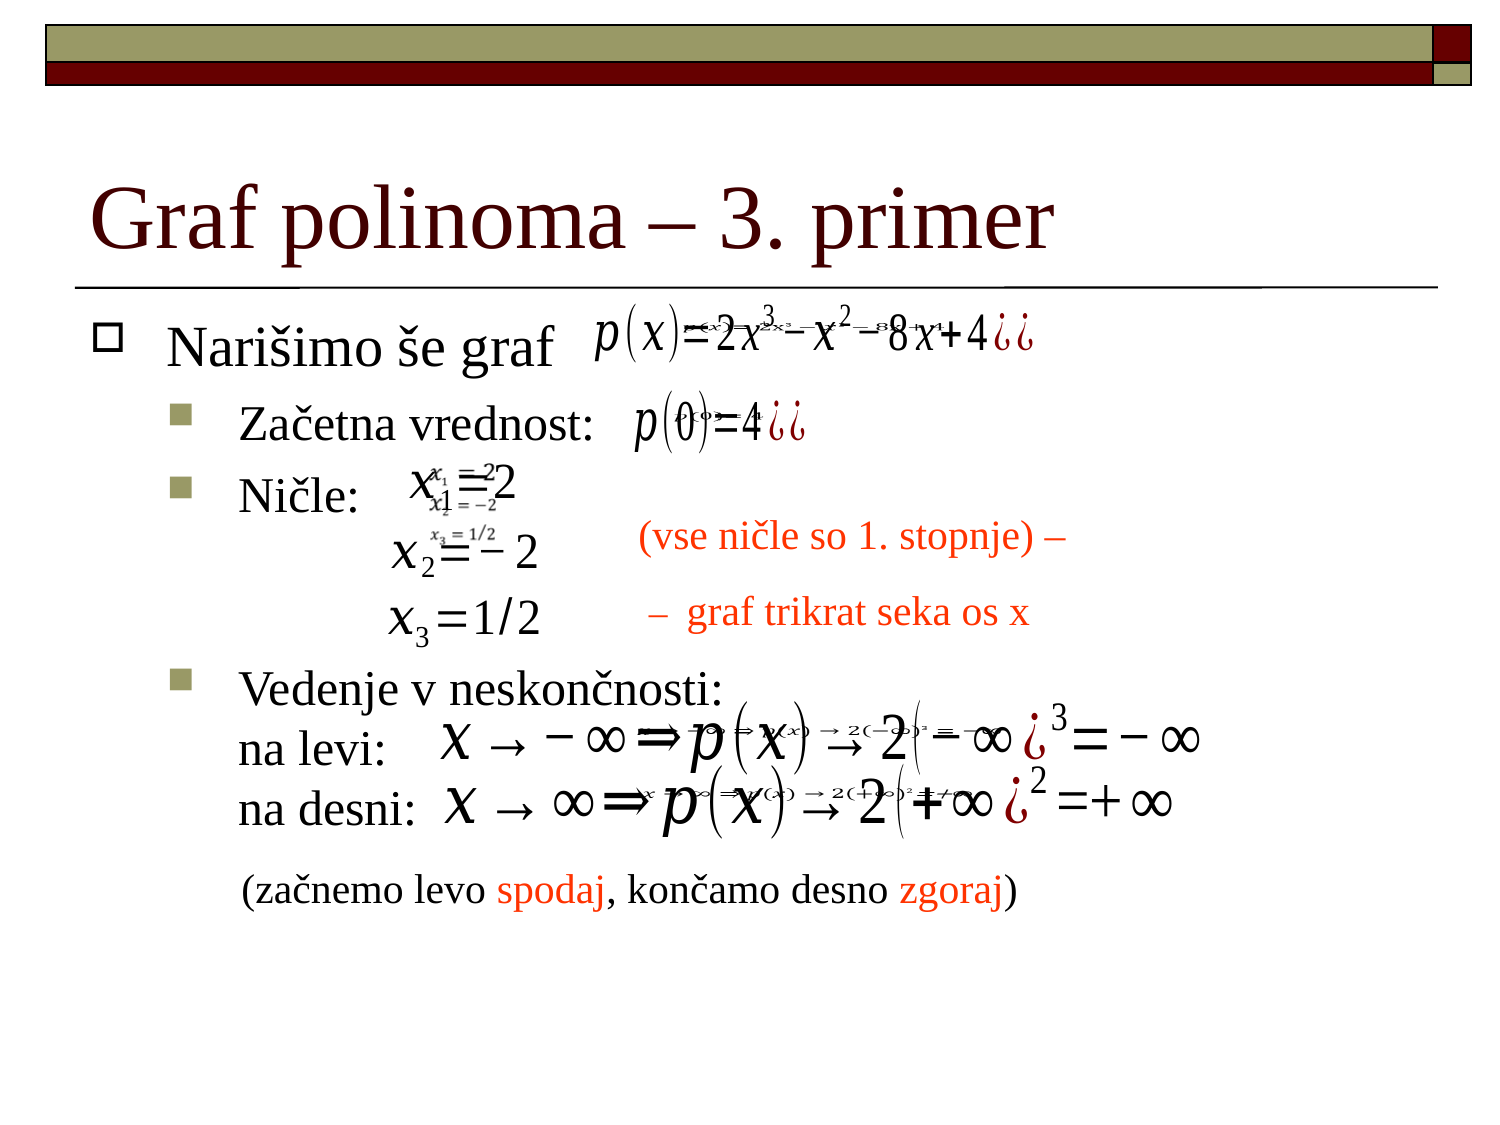

# Graf polinoma – 3. primer
Narišimo še graf
Začetna vrednost:
Ničle:
Vedenje v neskončnosti:
na levi:
na desni:
		(začnemo levo spodaj, končamo desno zgoraj)
(vse ničle so 1. stopnje) –
 – graf trikrat seka os x